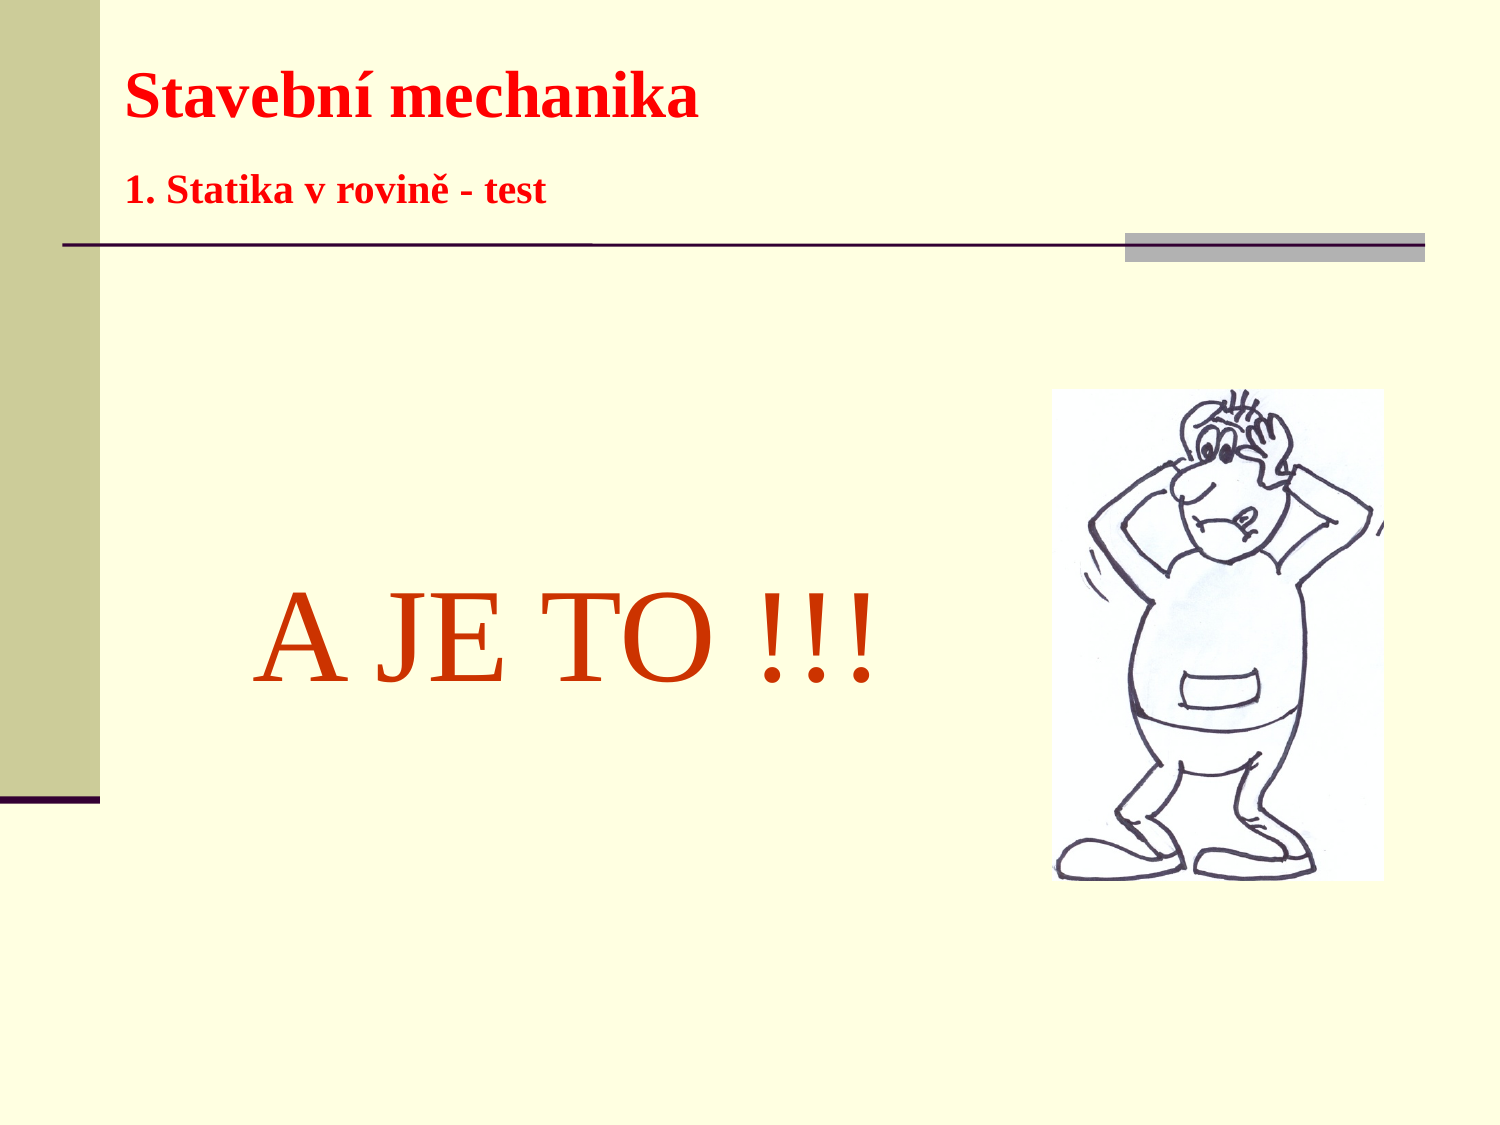

Stavební mechanika
1. Statika v rovině - test
 A JE TO !!!